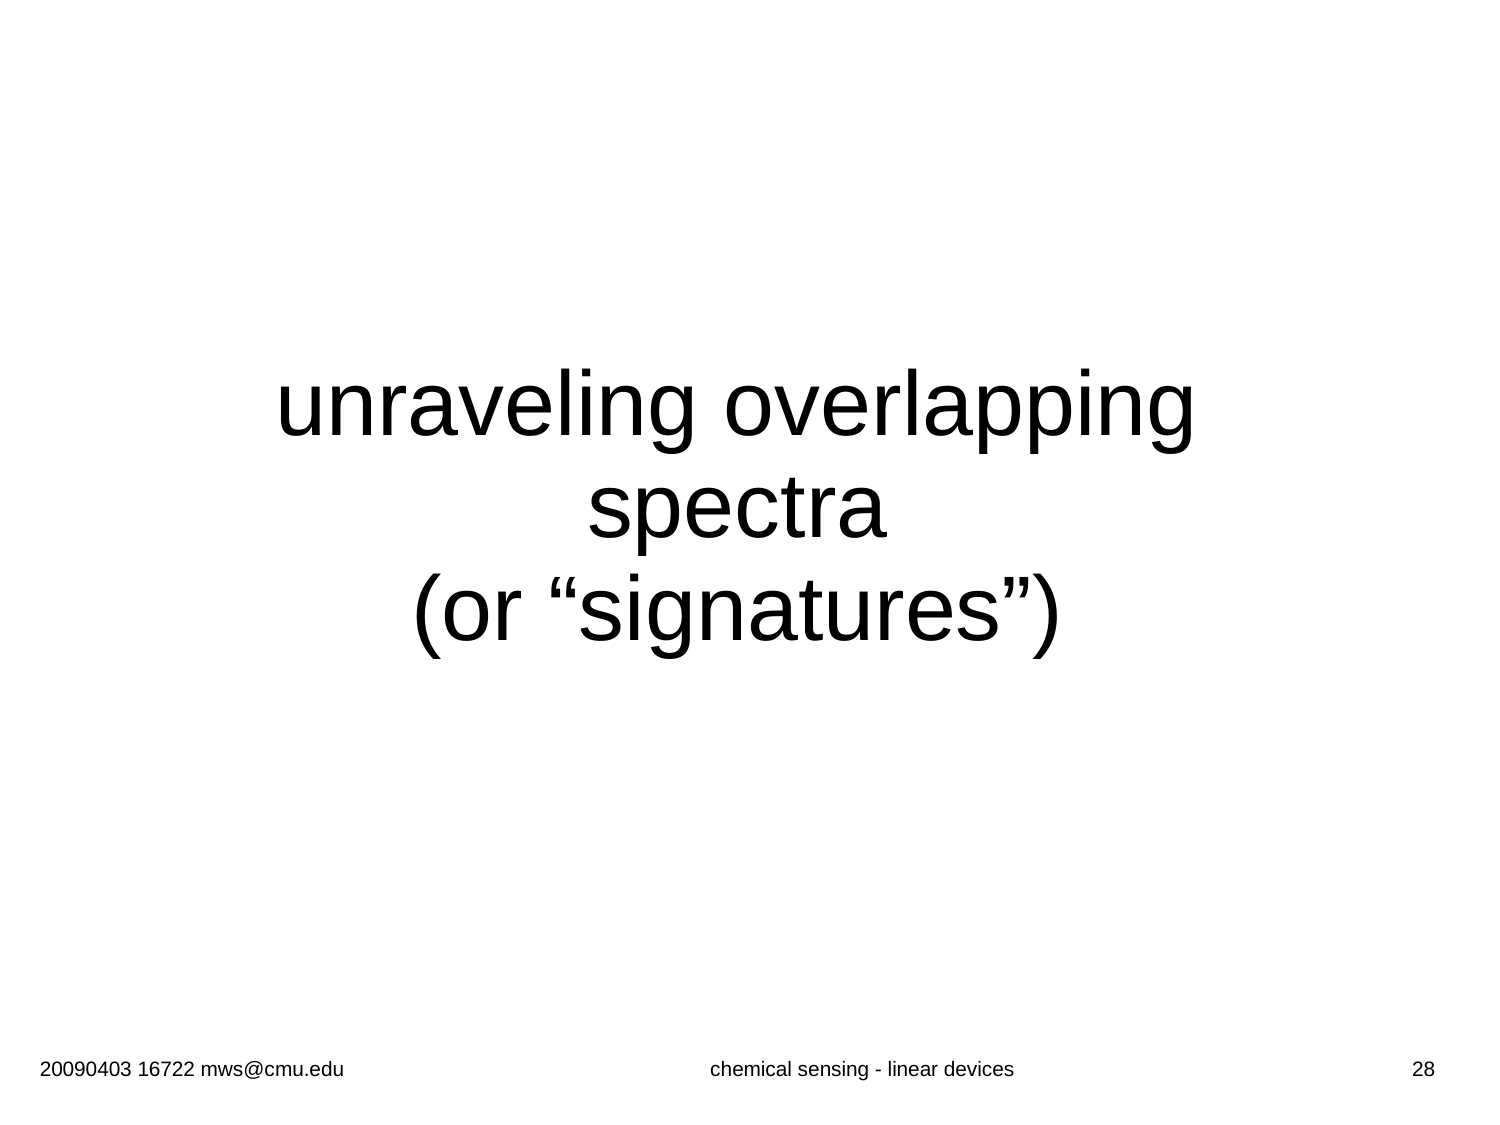

# unraveling overlapping spectra (or “signatures”)
20090403 16722 mws@cmu.edu
chemical sensing - linear devices
28